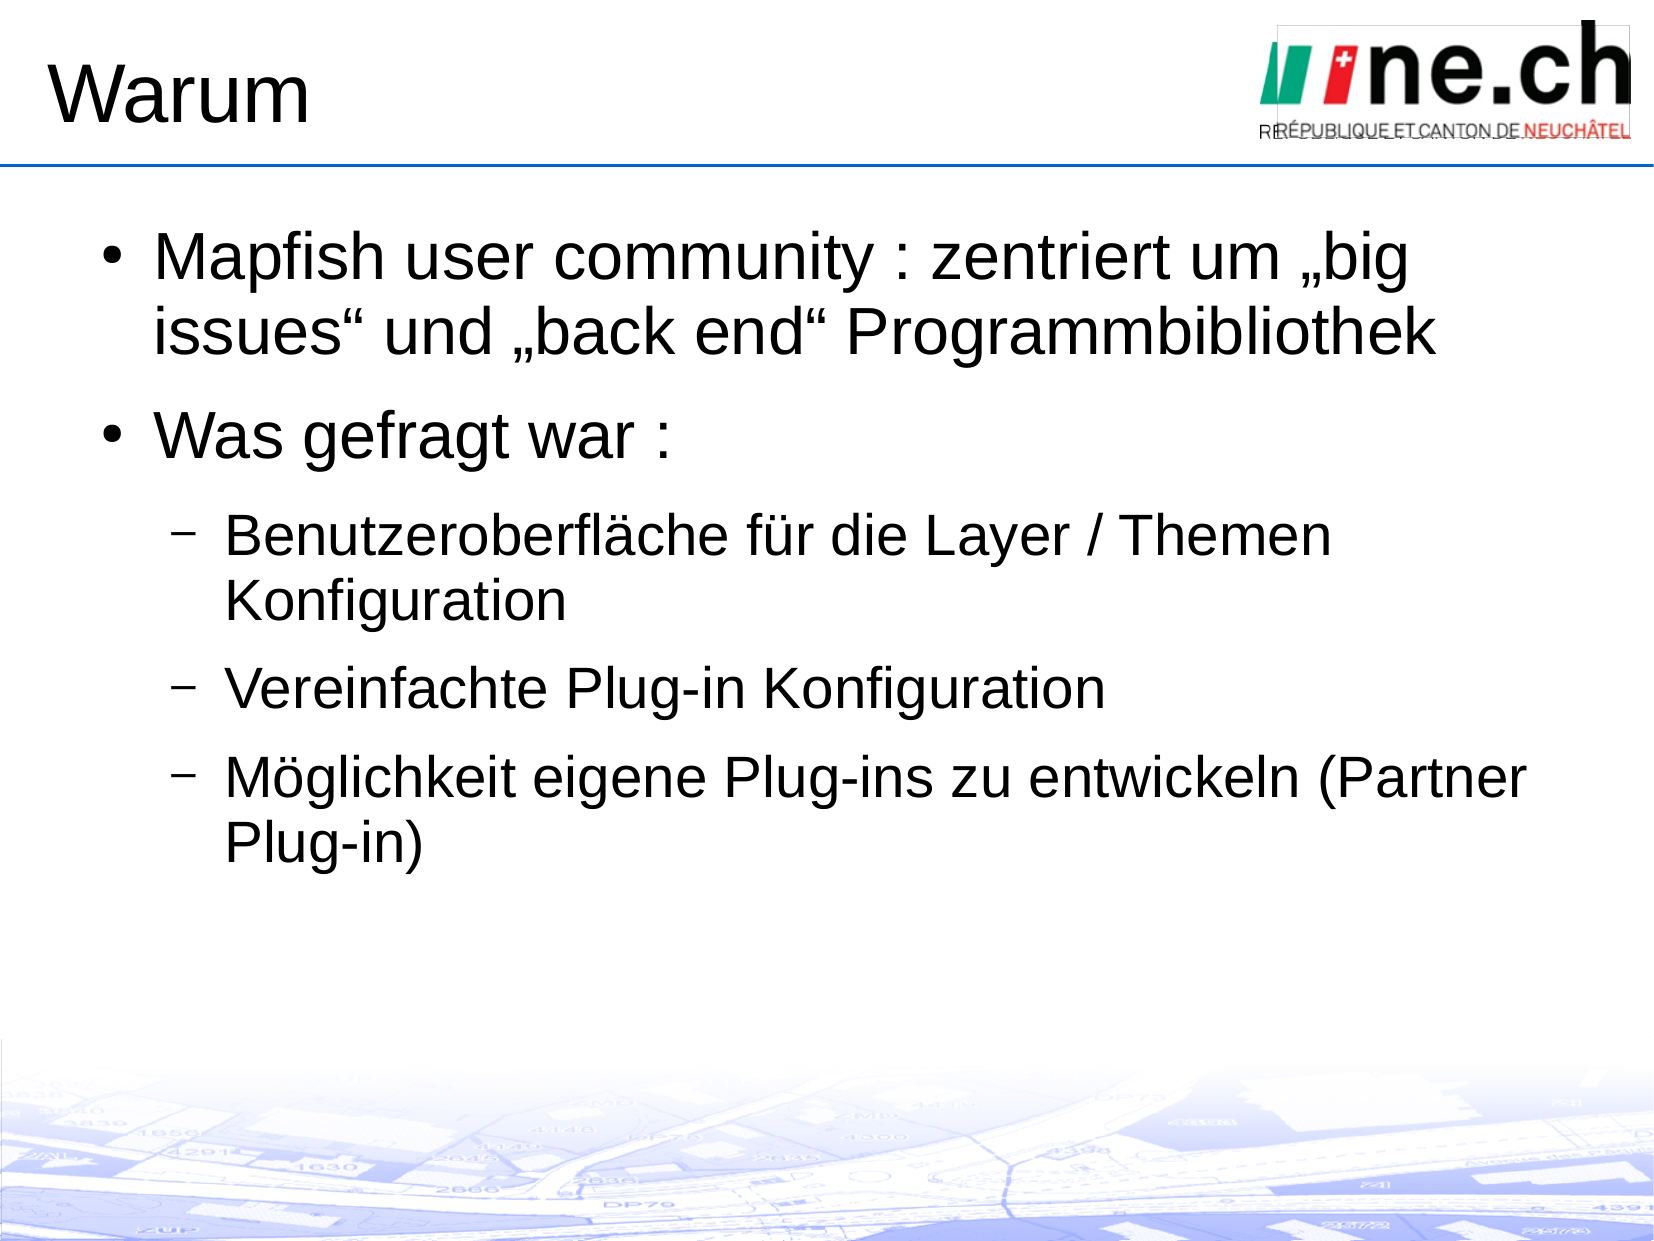

# Warum
Mapfish user community : zentriert um „big issues“ und „back end“ Programmbibliothek
Was gefragt war :
Benutzeroberfläche für die Layer / Themen Konfiguration
Vereinfachte Plug-in Konfiguration
Möglichkeit eigene Plug-ins zu entwickeln (Partner Plug-in)